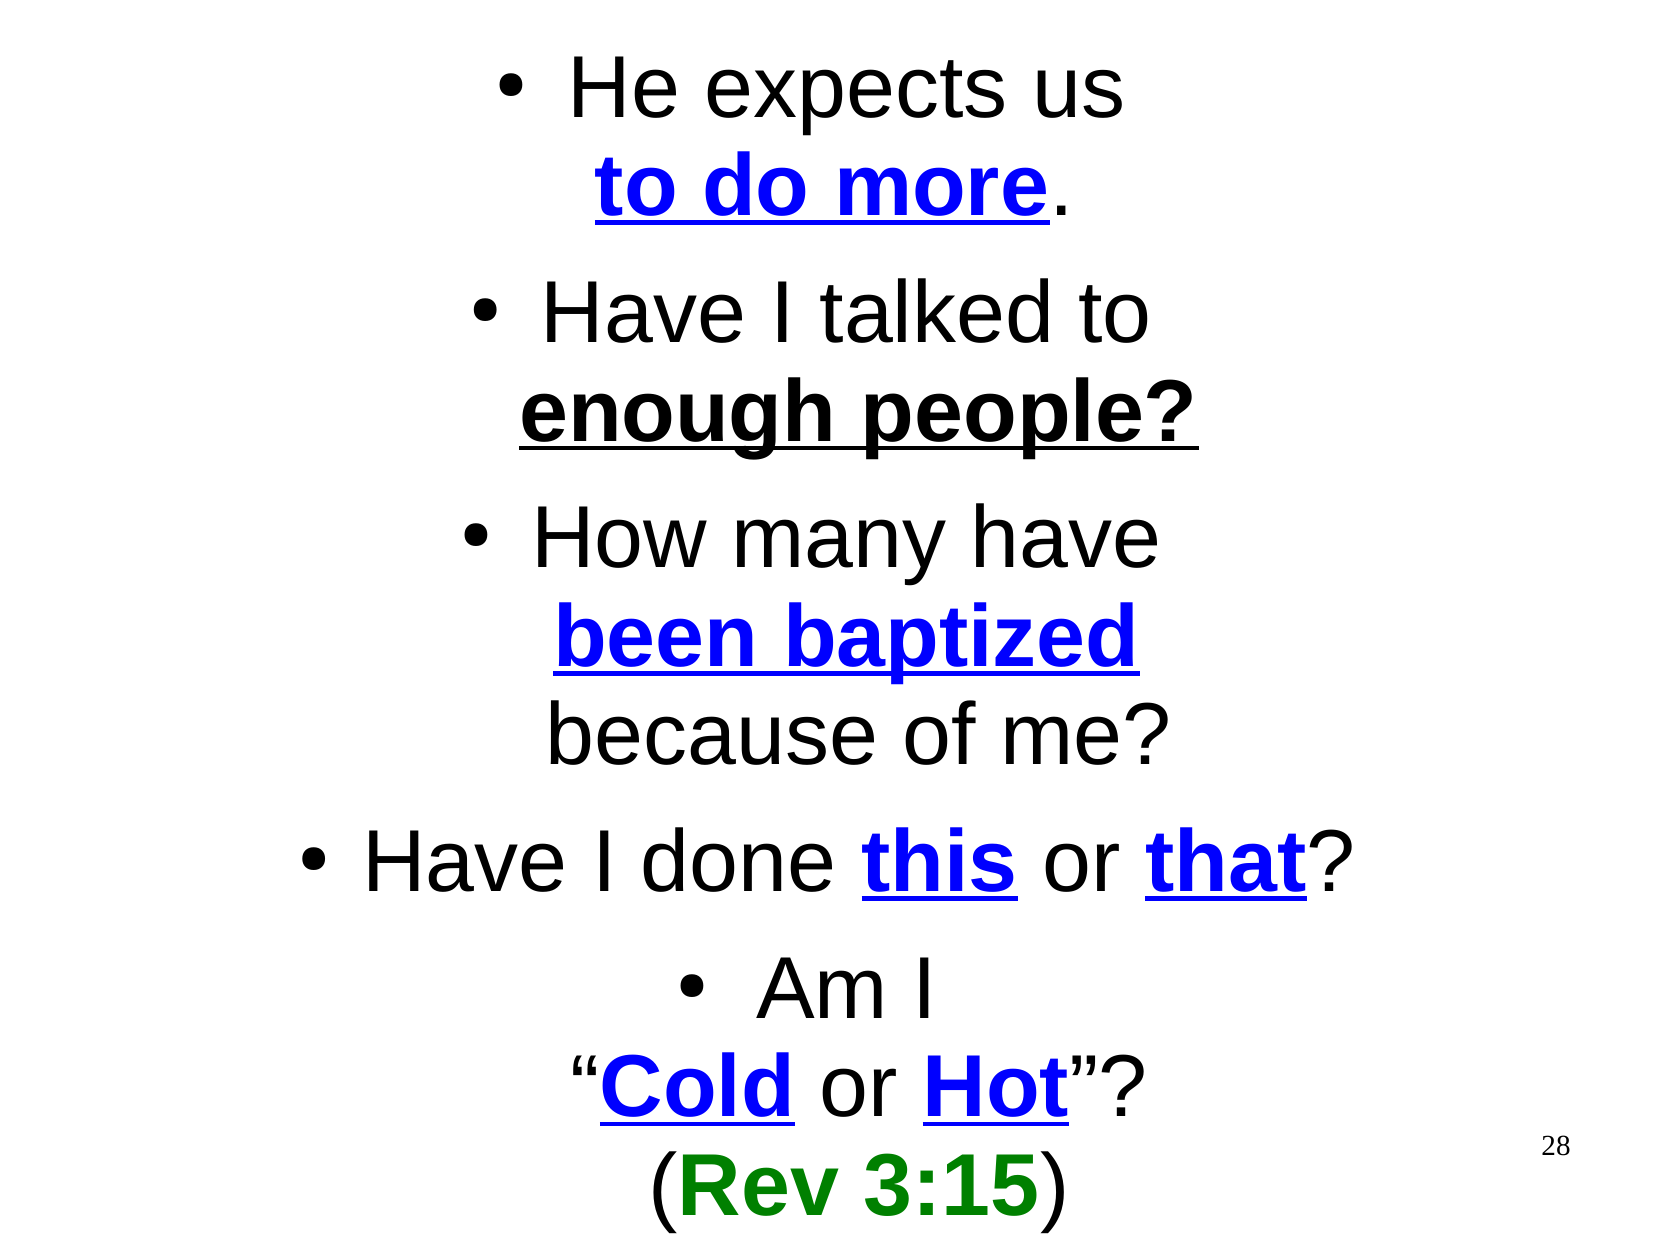

# He expects us to do more.
Have I talked to
enough people?
How many have
been baptized
because of me?
Have I done this or that?
Am I
“Cold or Hot”?
(Rev 3:15)
28